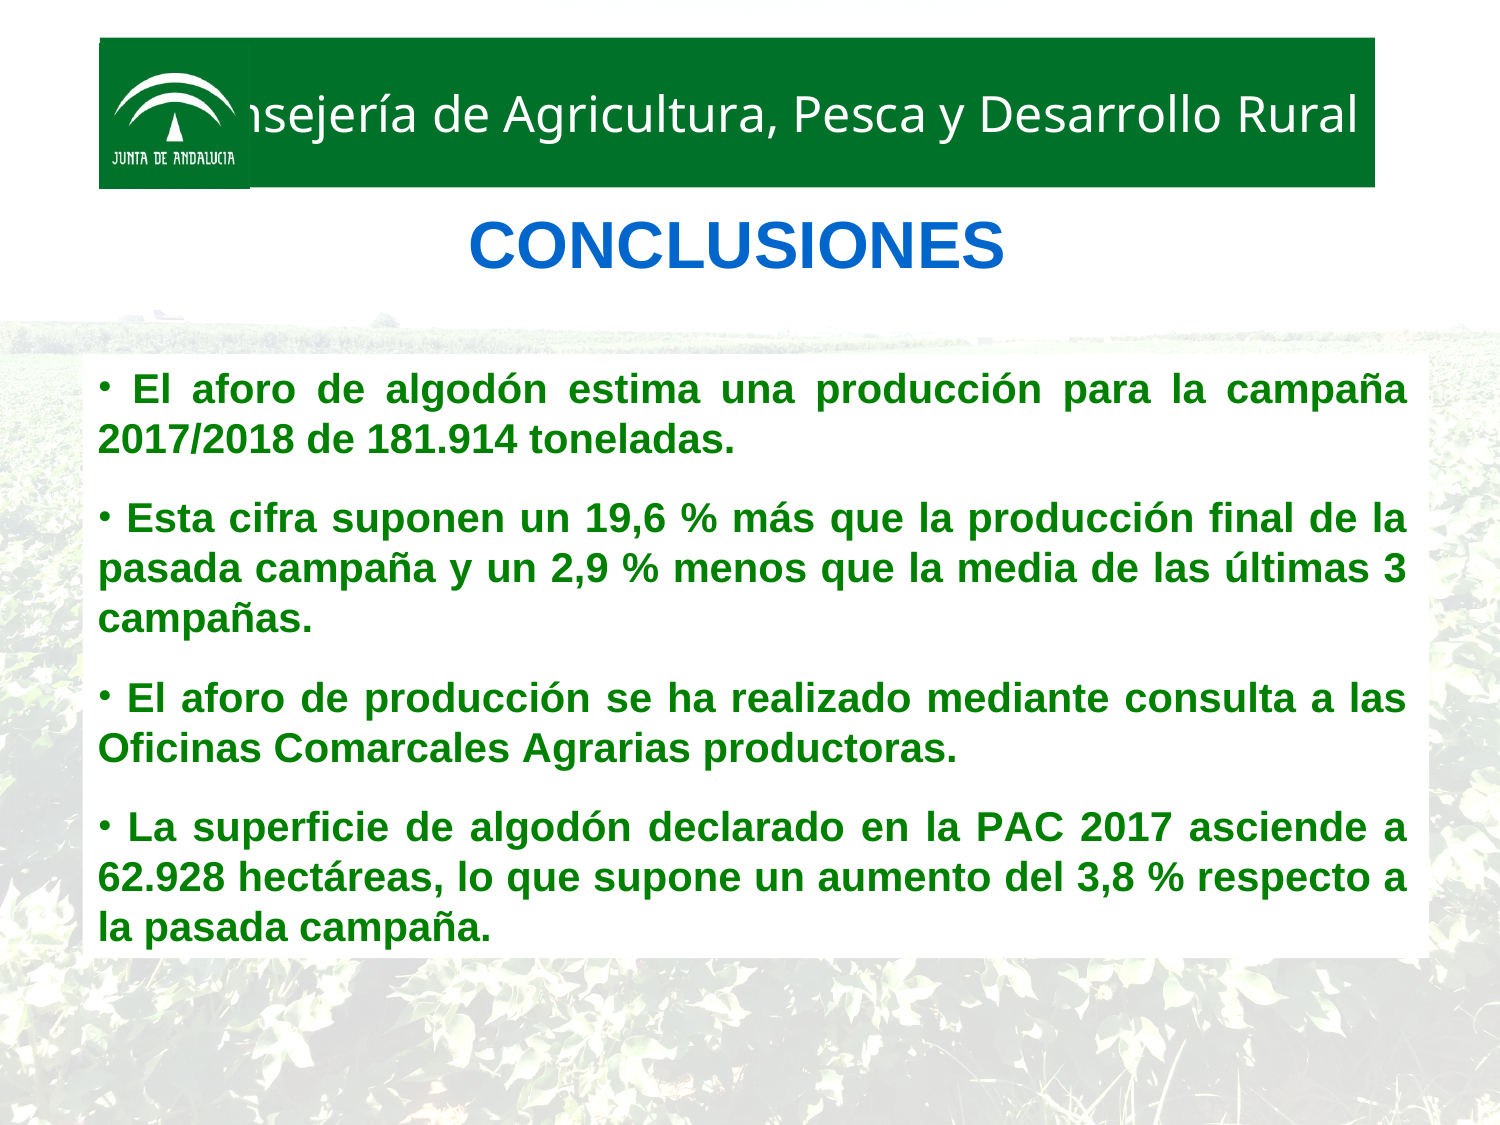

# Consejería de Agricultura, Pesca y Desarrollo Rural
CONCLUSIONES
 El aforo de algodón estima una producción para la campaña 2017/2018 de 181.914 toneladas.
 Esta cifra suponen un 19,6 % más que la producción final de la pasada campaña y un 2,9 % menos que la media de las últimas 3 campañas.
 El aforo de producción se ha realizado mediante consulta a las Oficinas Comarcales Agrarias productoras.
 La superficie de algodón declarado en la PAC 2017 asciende a 62.928 hectáreas, lo que supone un aumento del 3,8 % respecto a la pasada campaña.